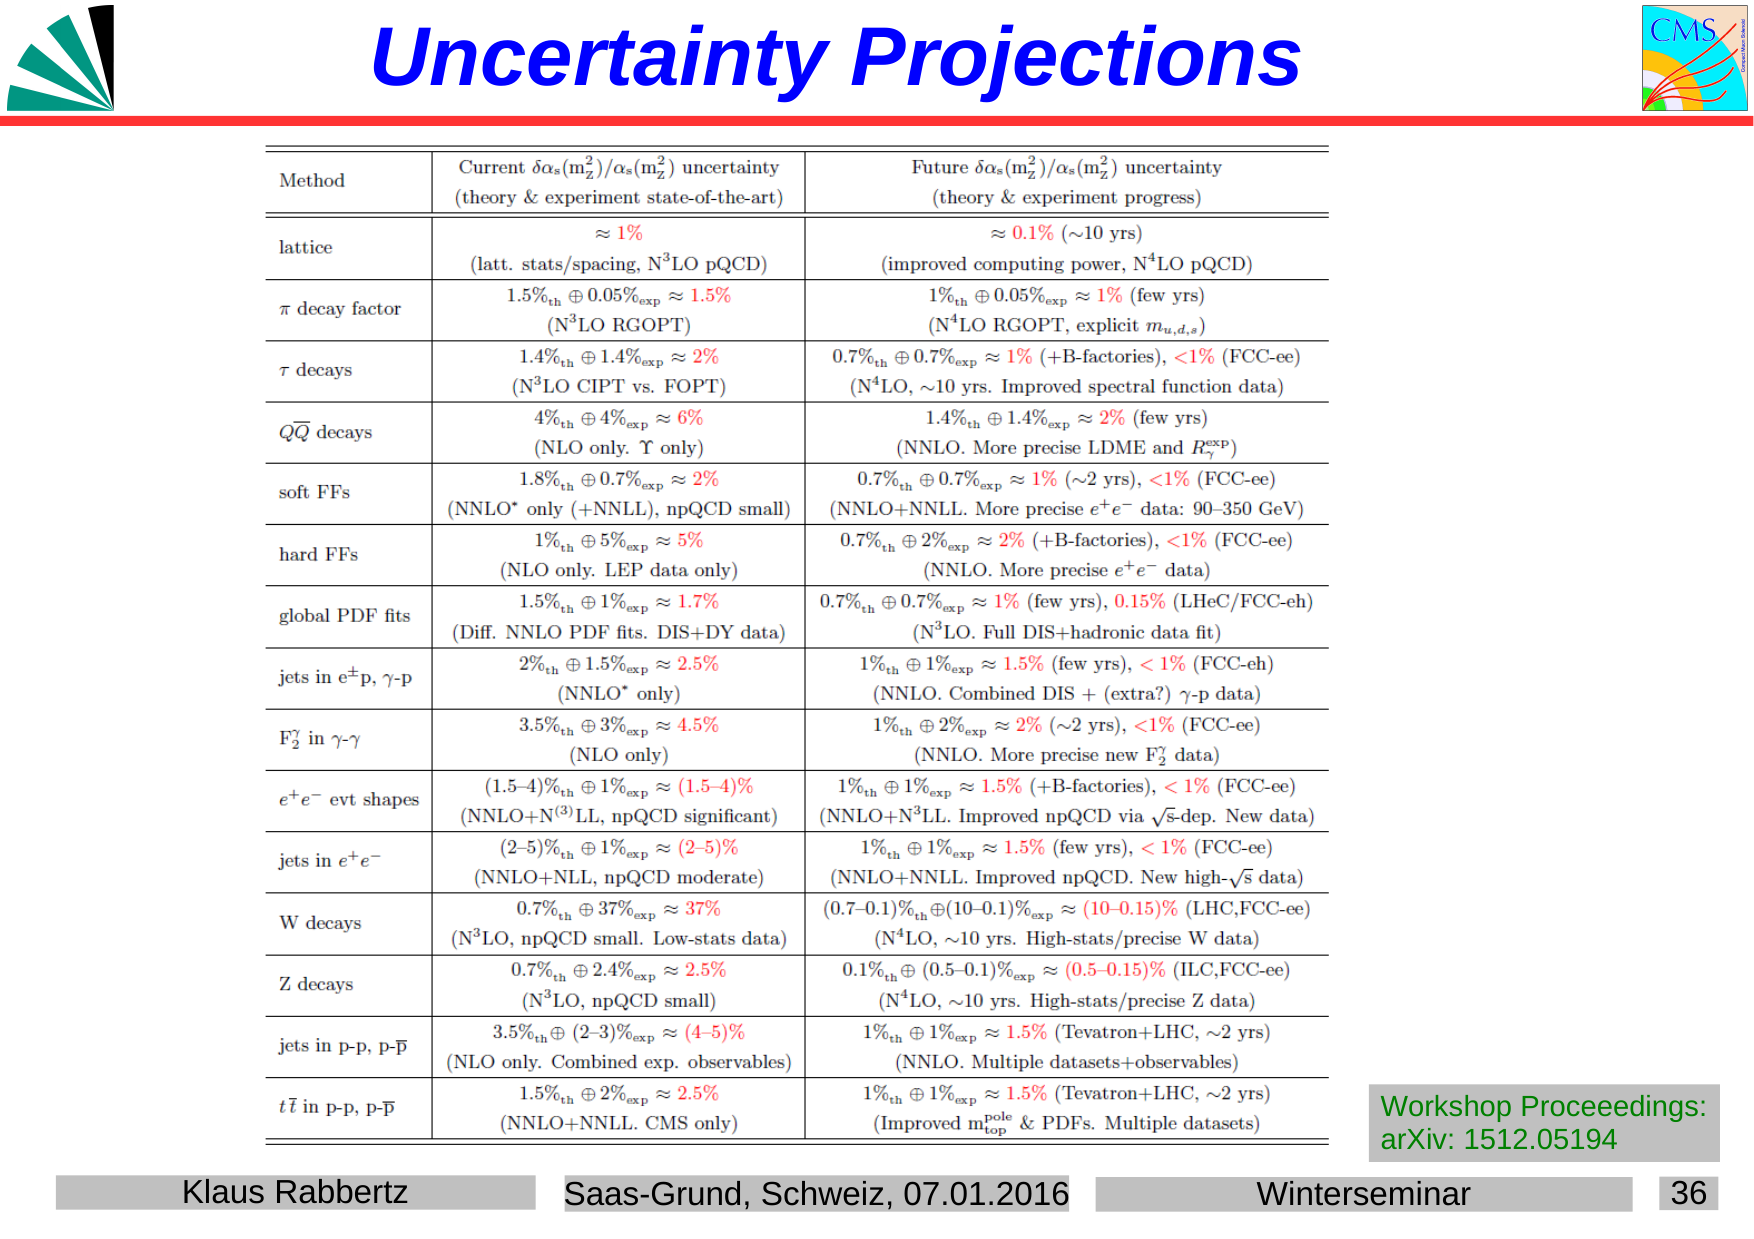

# Uncertainty Projections
Workshop Proceeedings:
arXiv: 1512.05194